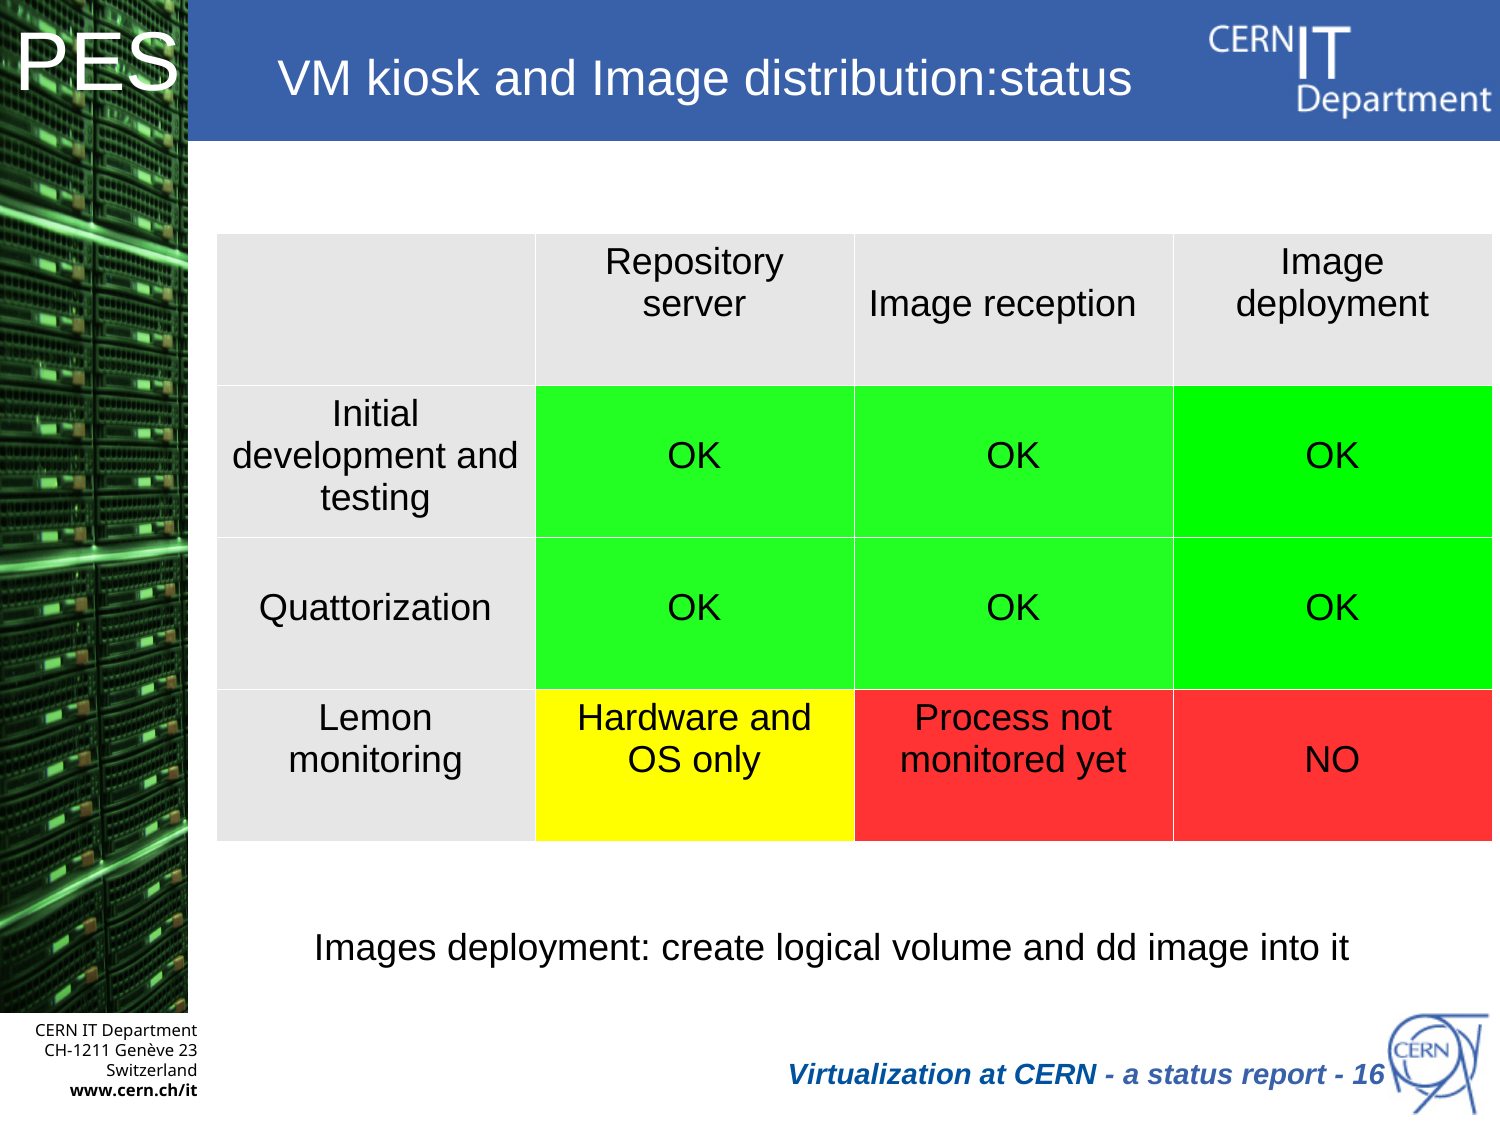

VM kiosk and Image distribution:status
| | Repository server | Image reception | Image deployment |
| --- | --- | --- | --- |
| Initial development and testing | OK | OK | OK |
| Quattorization | OK | OK | OK |
| Lemon monitoring | Hardware and OS only | Process not monitored yet | NO |
Images deployment: create logical volume and dd image into it
Batch virtualization project at CERN